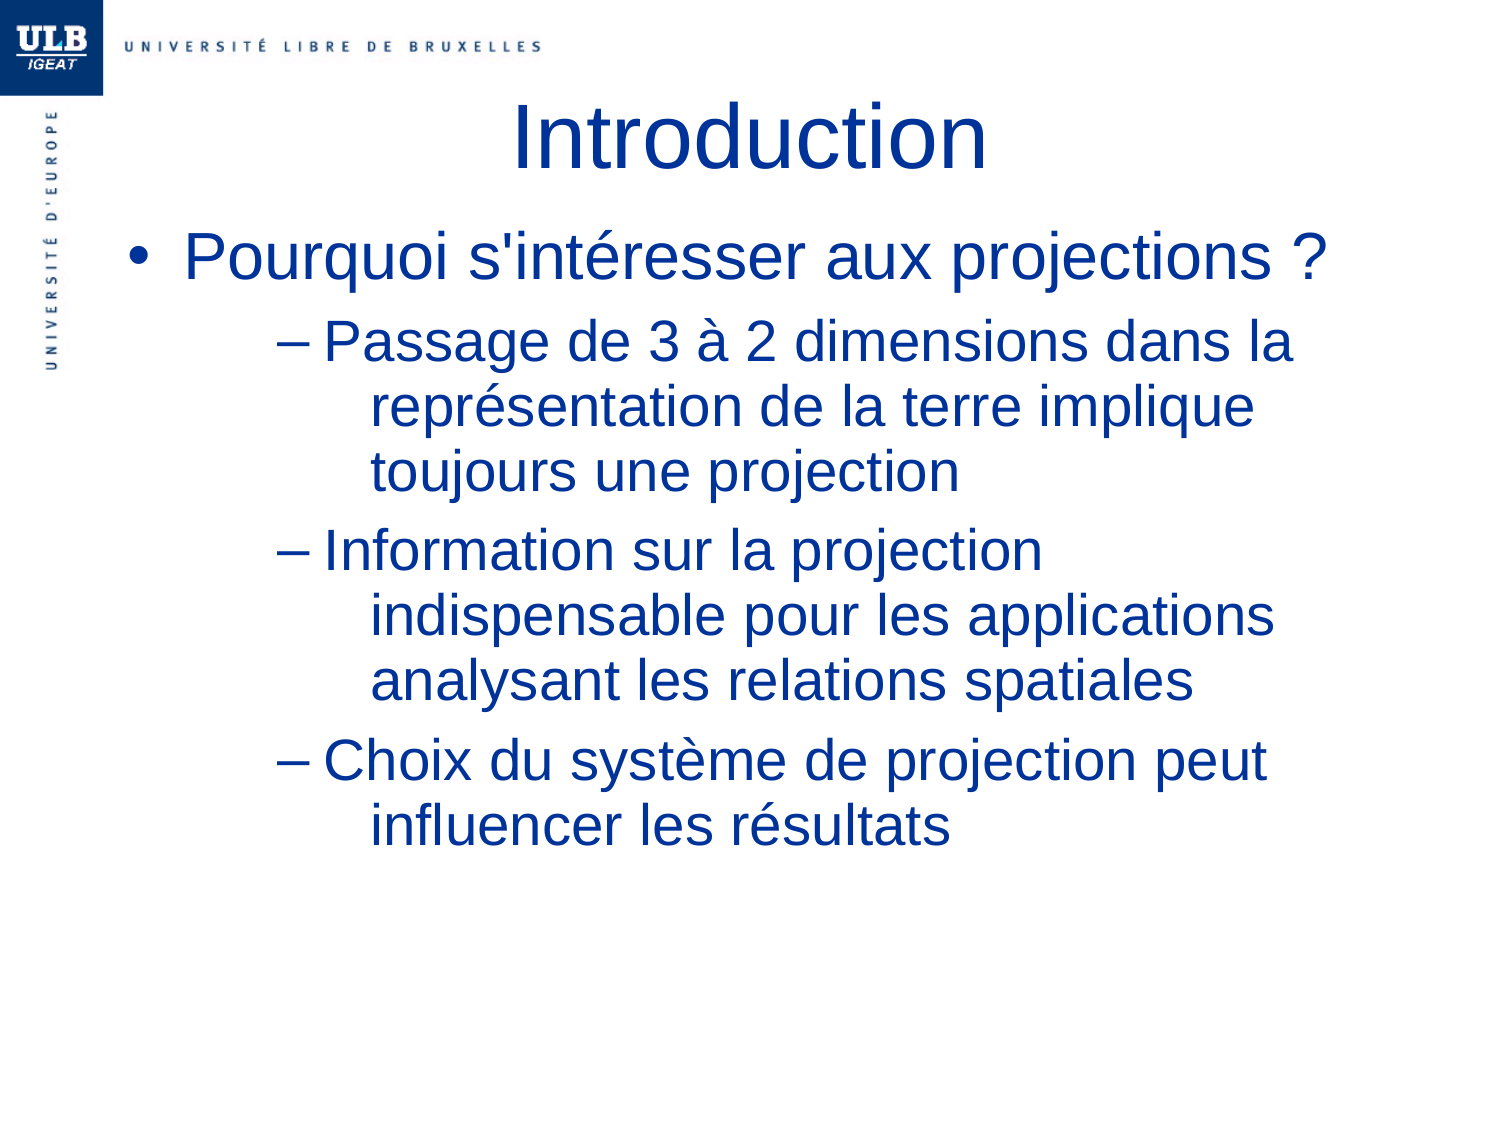

# Introduction
Pourquoi s'intéresser aux projections ?
Passage de 3 à 2 dimensions dans la représentation de la terre implique toujours une projection
Information sur la projection indispensable pour les applications analysant les relations spatiales
Choix du système de projection peut influencer les résultats